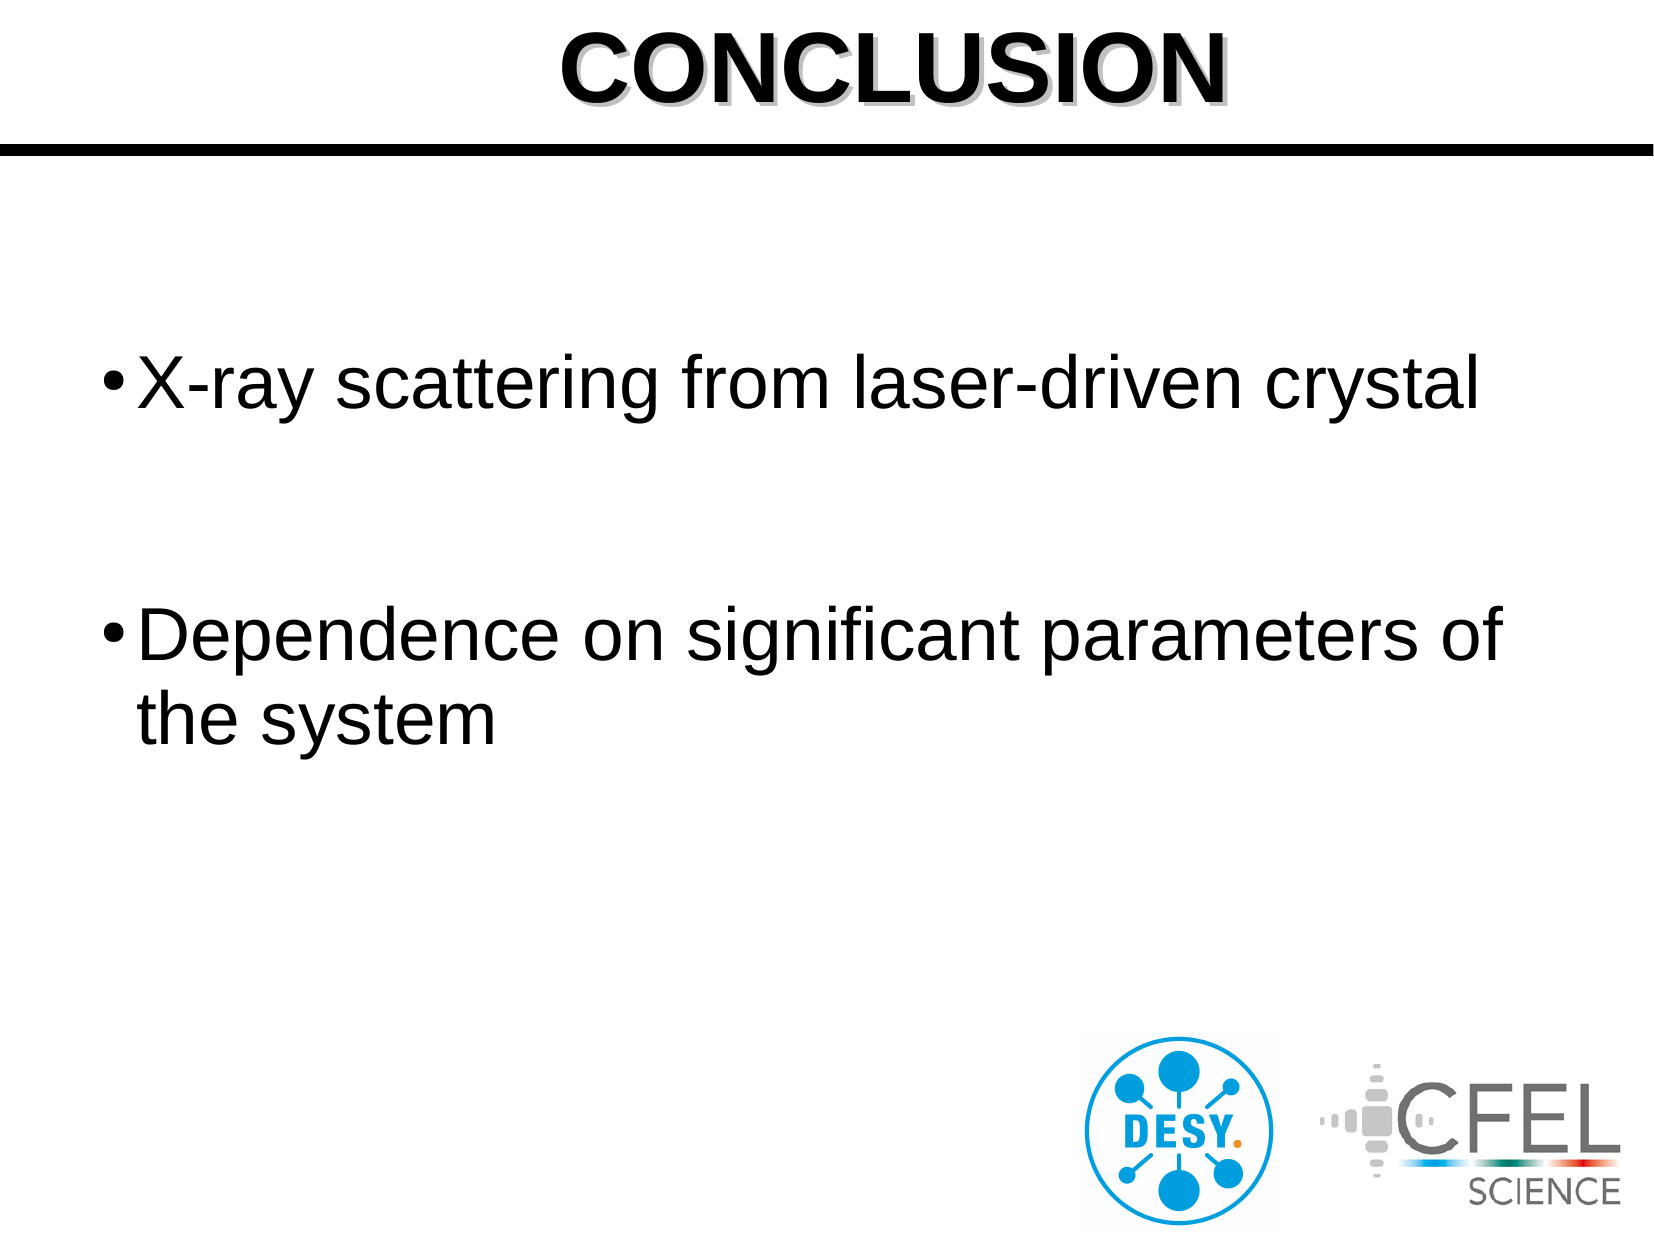

# CONCLUSION
X-ray scattering from laser-driven crystal
Dependence on significant parameters of the system